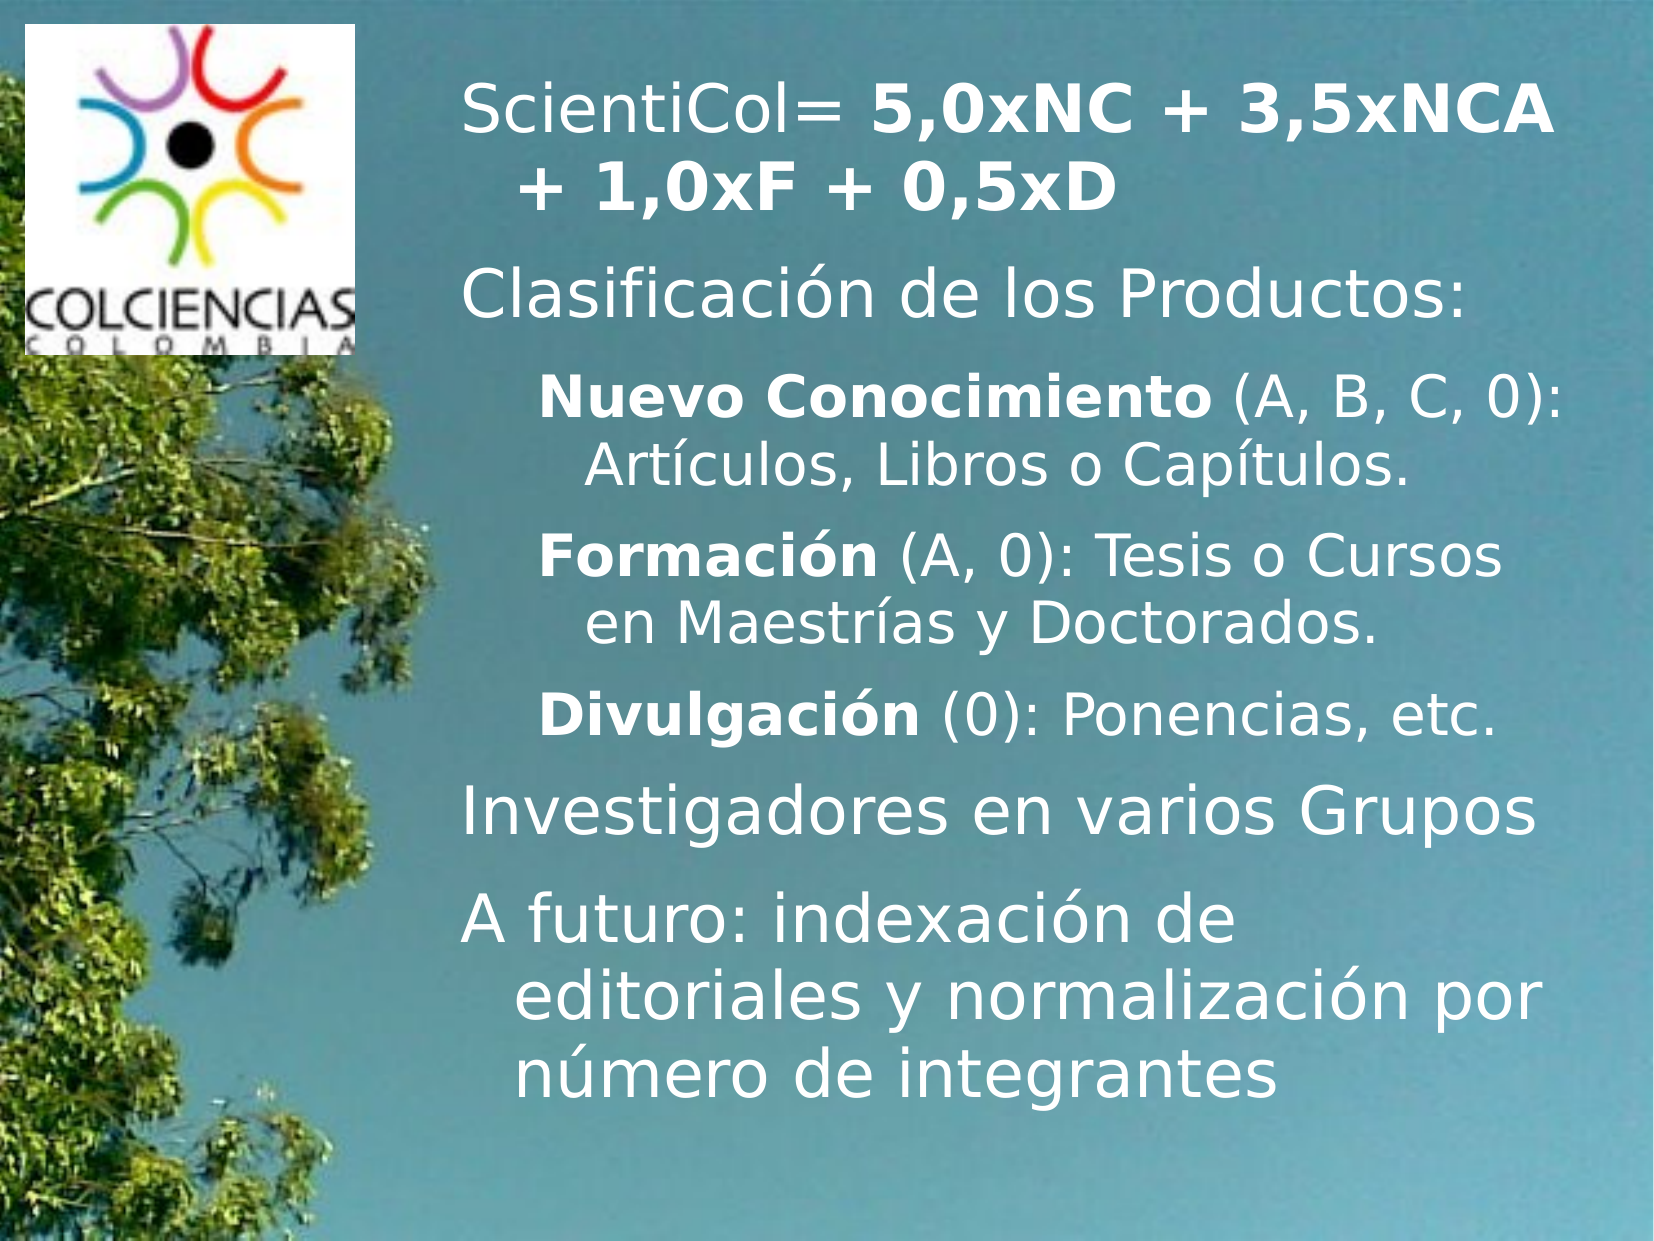

# ScientiCol= 5,0xNC + 3,5xNCA + 1,0xF + 0,5xD
Clasificación de los Productos:
Nuevo Conocimiento (A, B, C, 0): Artículos, Libros o Capítulos.
Formación (A, 0): Tesis o Cursos en Maestrías y Doctorados.
Divulgación (0): Ponencias, etc.
Investigadores en varios Grupos
A futuro: indexación de editoriales y normalización por número de integrantes